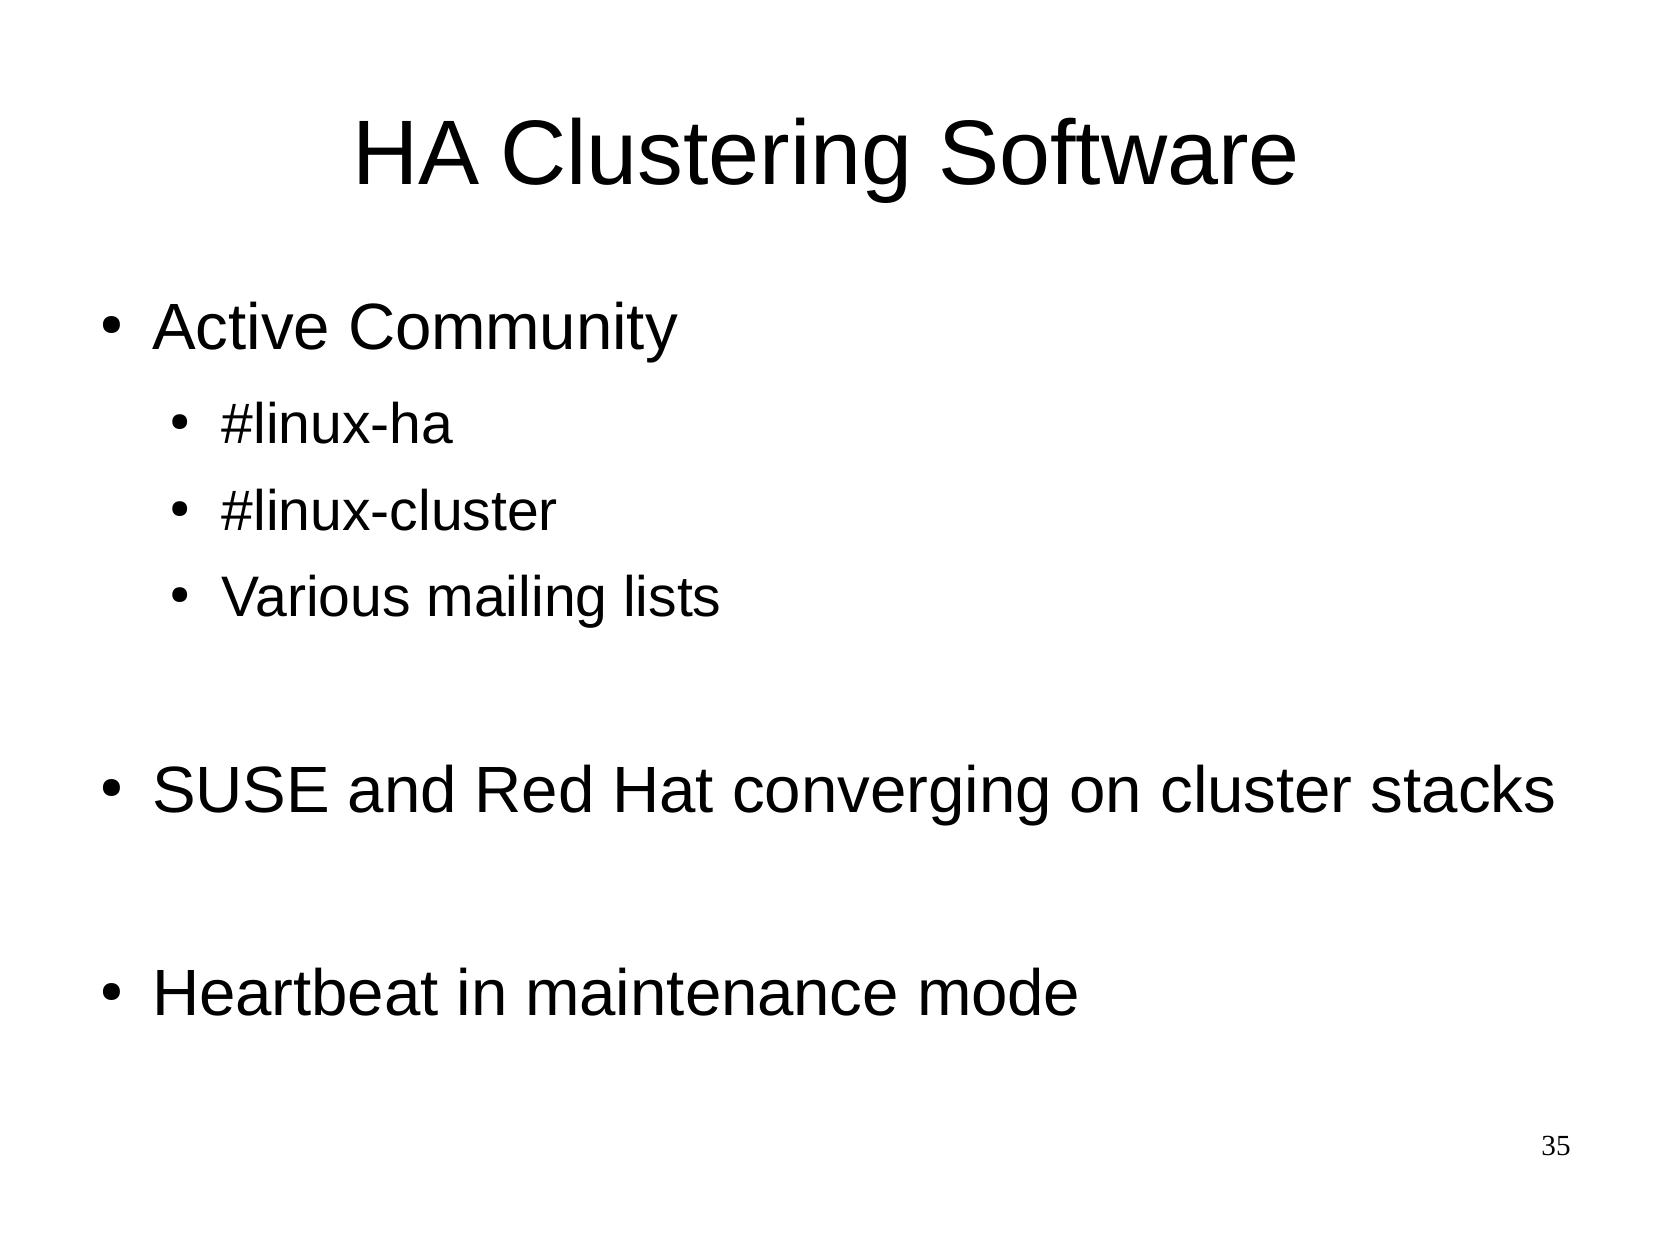

# HA Clustering Software
Active Community
#linux-ha
#linux-cluster
Various mailing lists
SUSE and Red Hat converging on cluster stacks
Heartbeat in maintenance mode
35